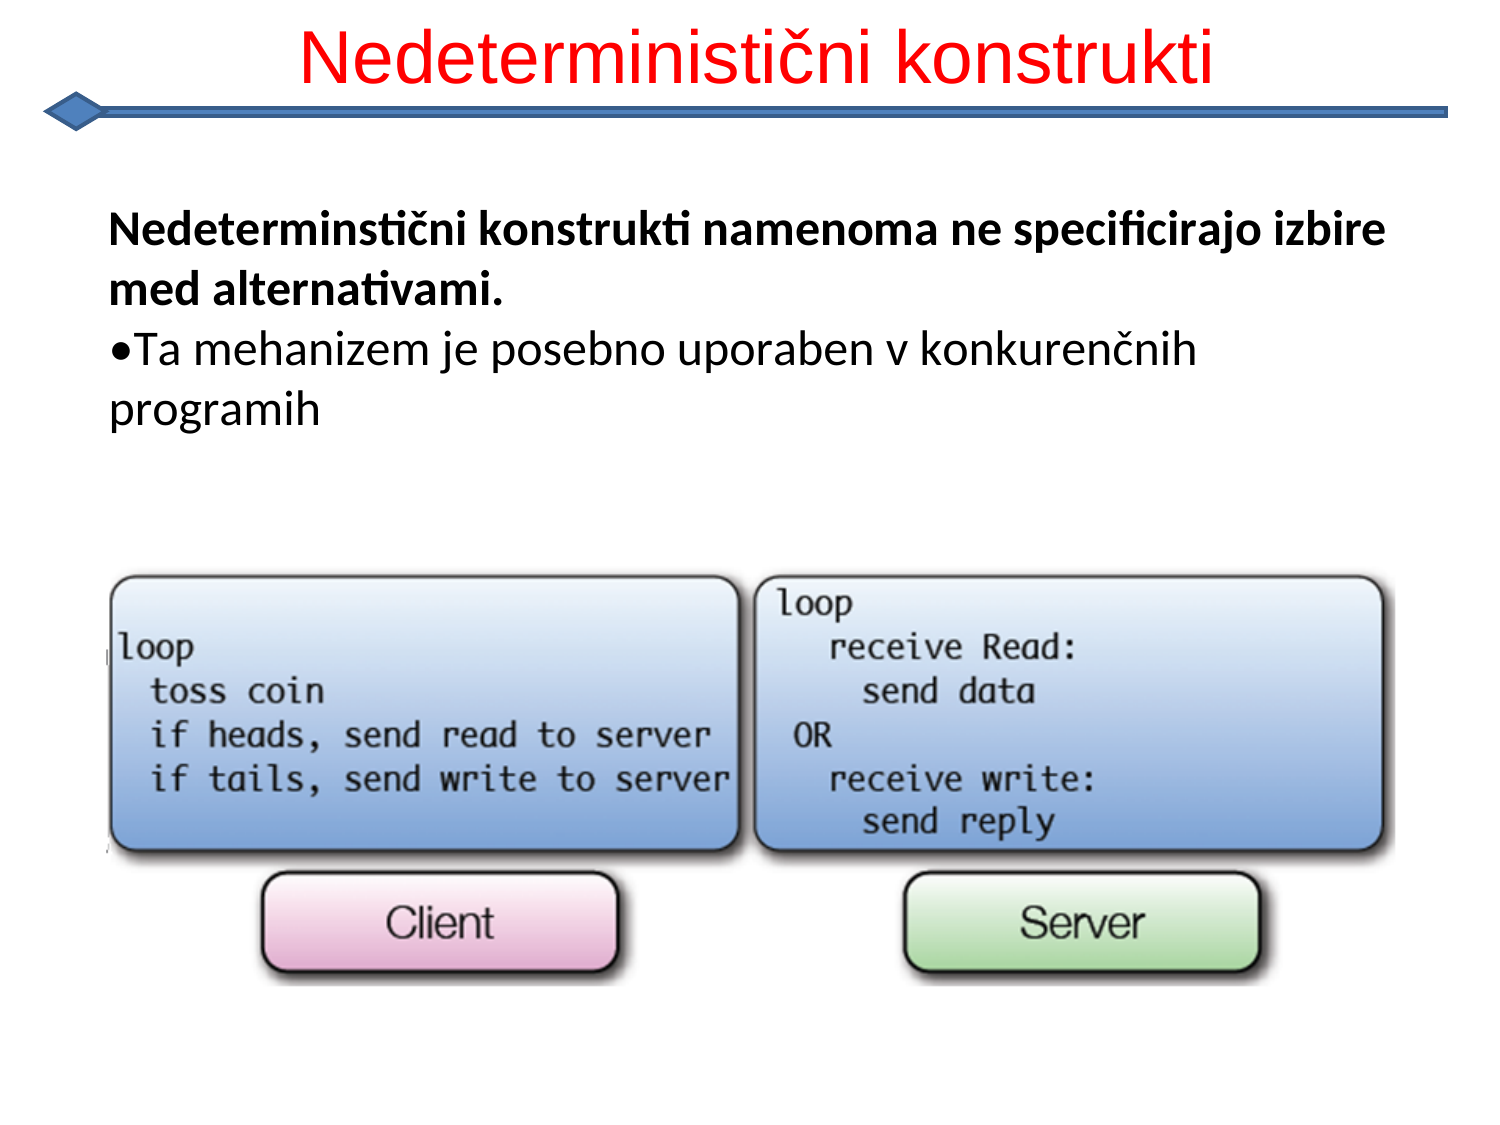

# Nedeterministični konstrukti
Nedeterminstični konstrukti namenoma ne specificirajo izbire med alternativami.
•Ta mehanizem je posebno uporaben v konkurenčnih programih